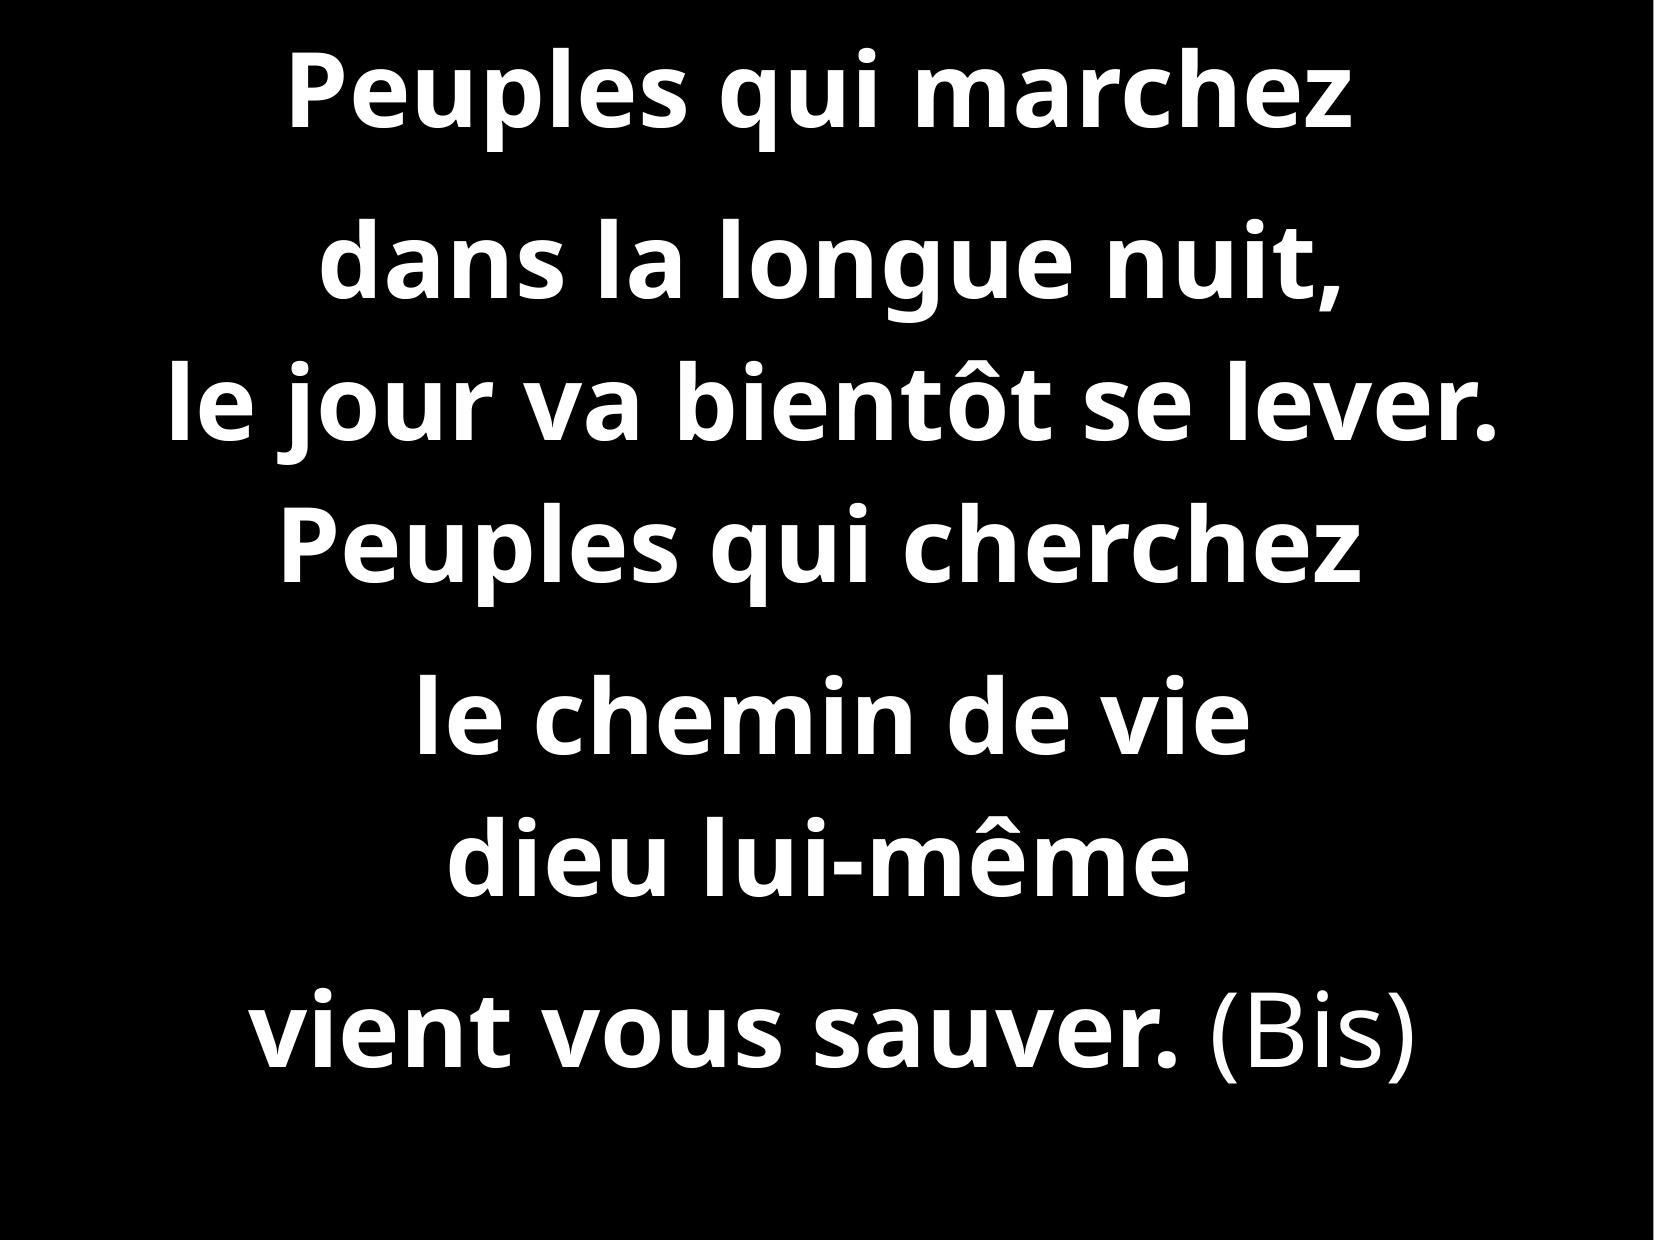

# Peuples qui marchez
dans la longue nuit,
le jour va bientôt se lever.
Peuples qui cherchez
le chemin de vie
dieu lui-même
vient vous sauver. (Bis)